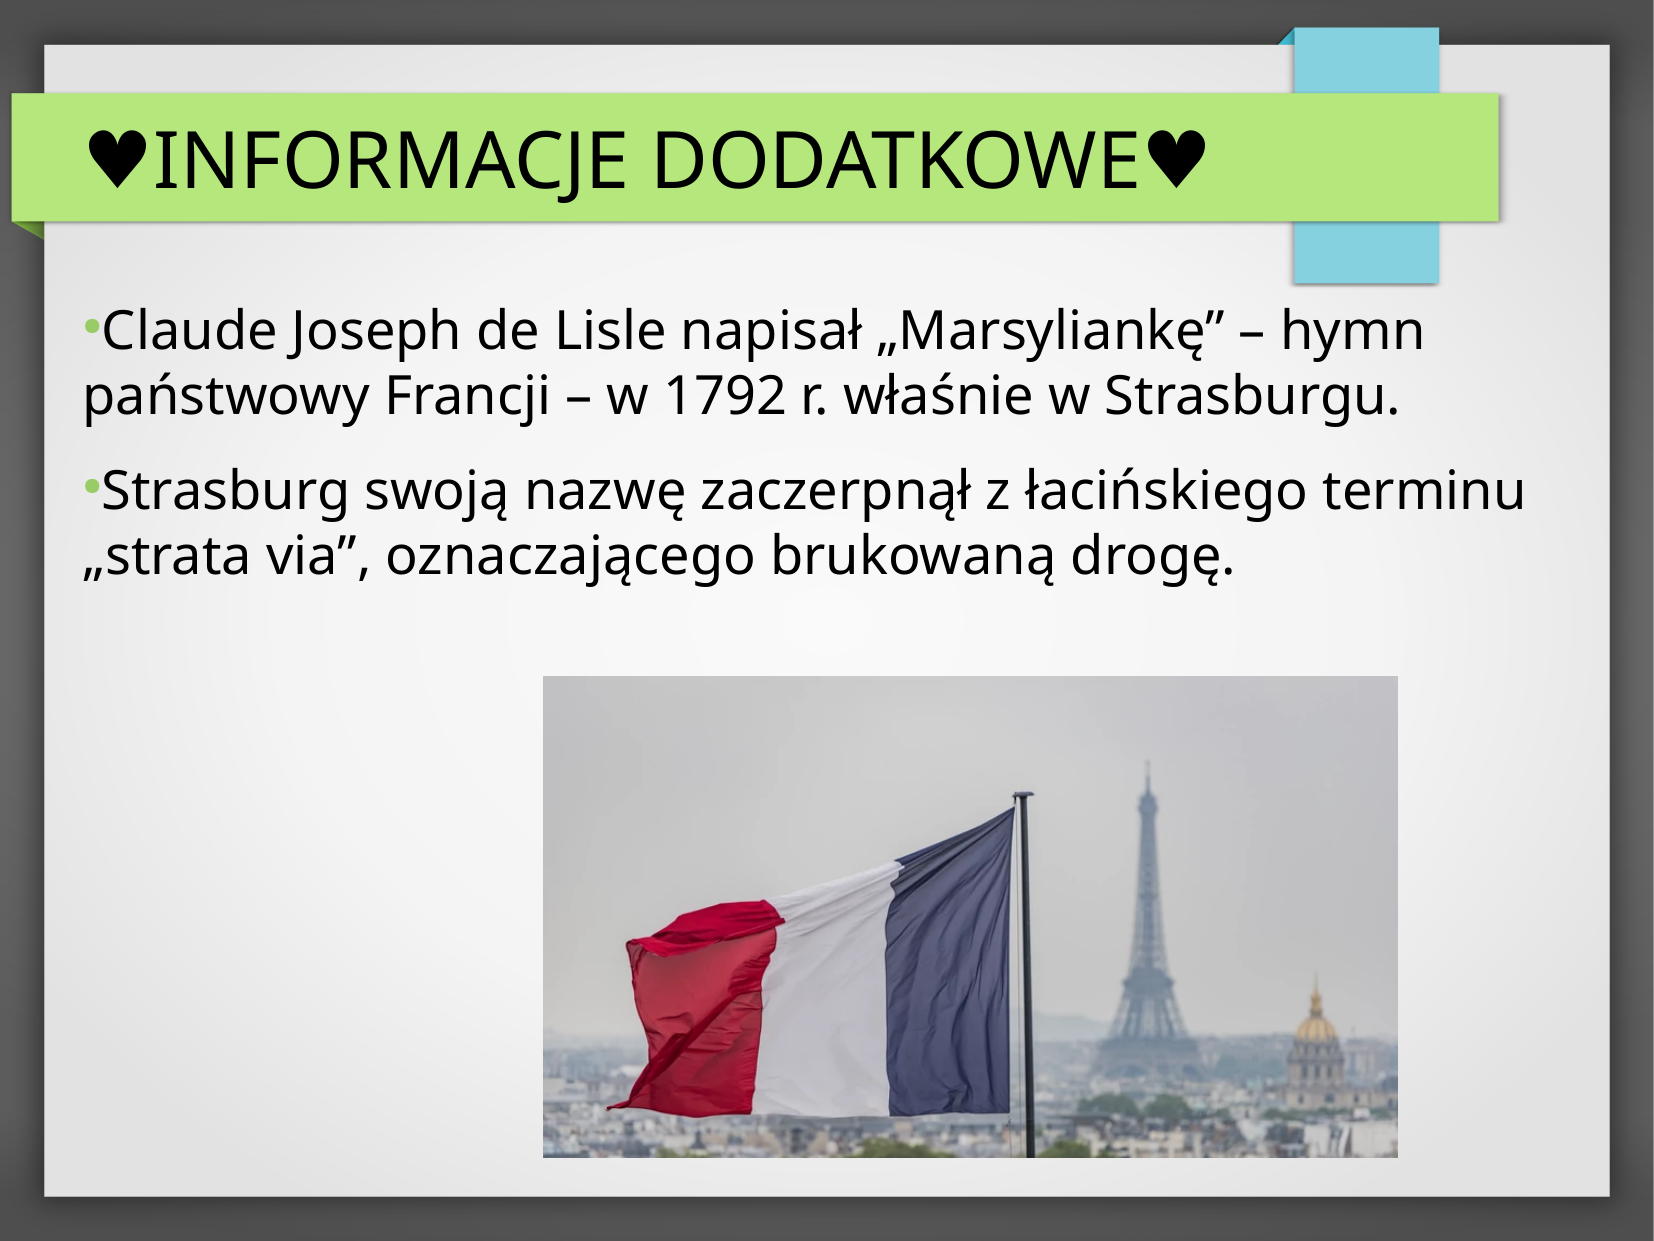

# ♥INFORMACJE DODATKOWE♥
Claude Joseph de Lisle napisał „Marsyliankę” – hymn państwowy Francji – w 1792 r. właśnie w Strasburgu.
Strasburg swoją nazwę zaczerpnął z łacińskiego terminu „strata via”, oznaczającego brukowaną drogę.